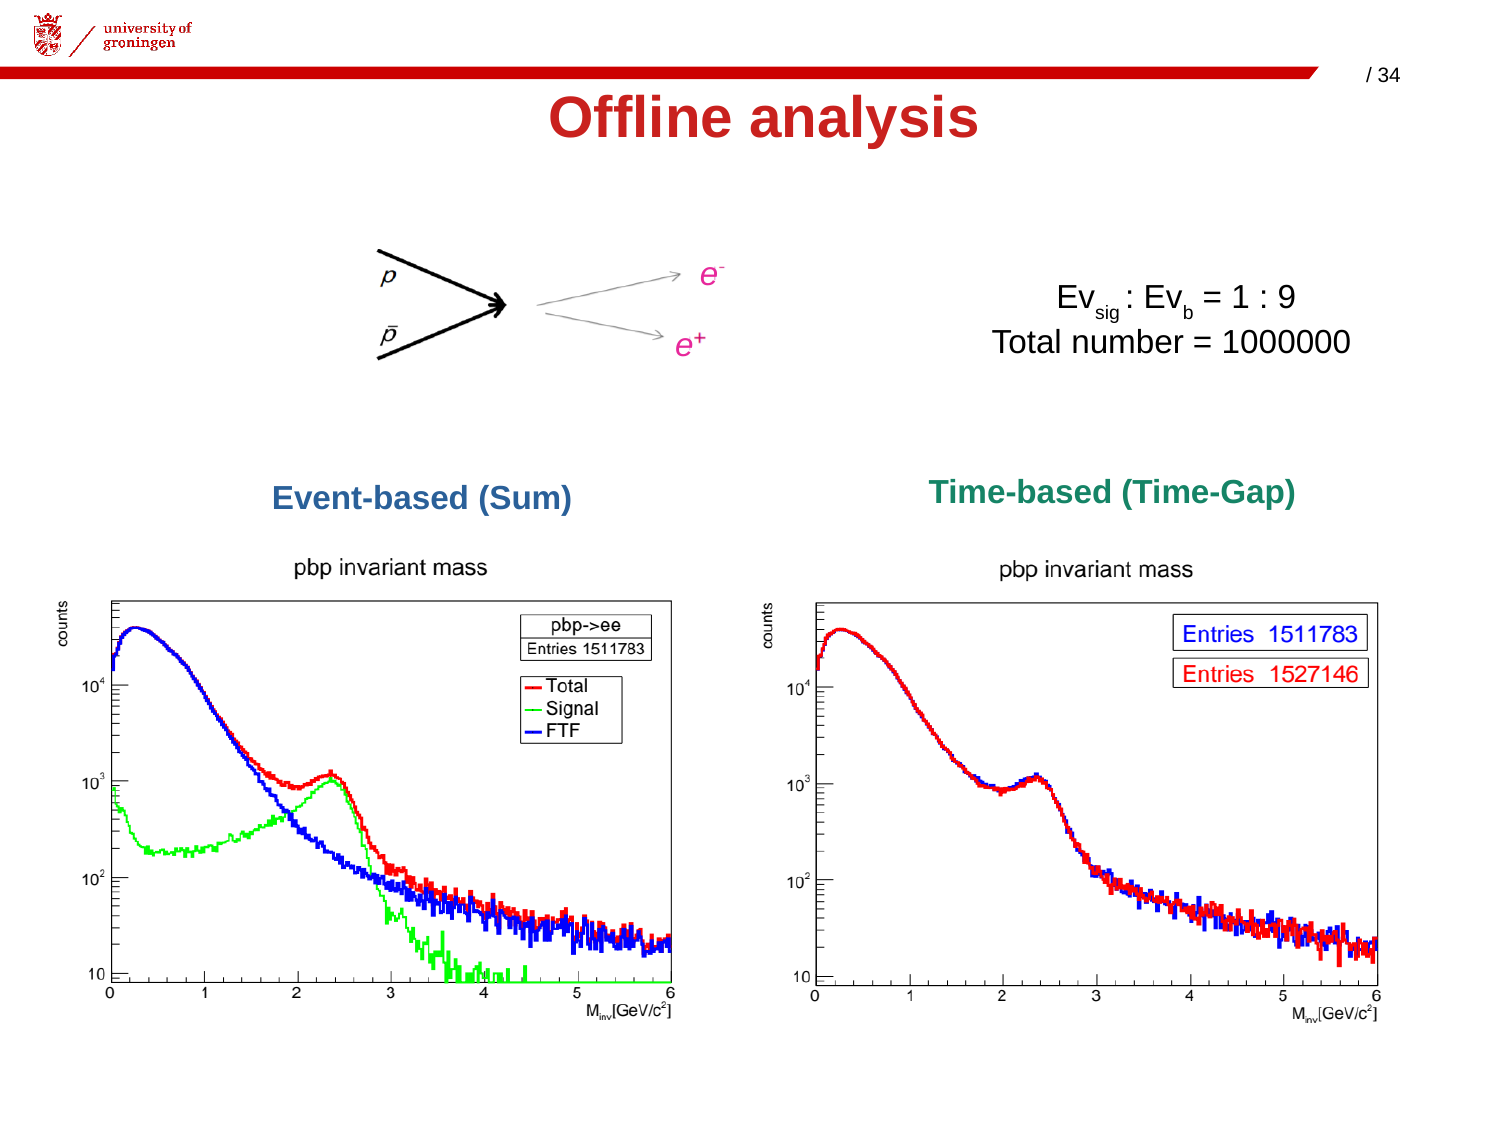

Offline analysis
Evsig : Evb = 1 : 9
Total number = 1000000
e
e
Time-based (Time-Gap)
Event-based (Sum)